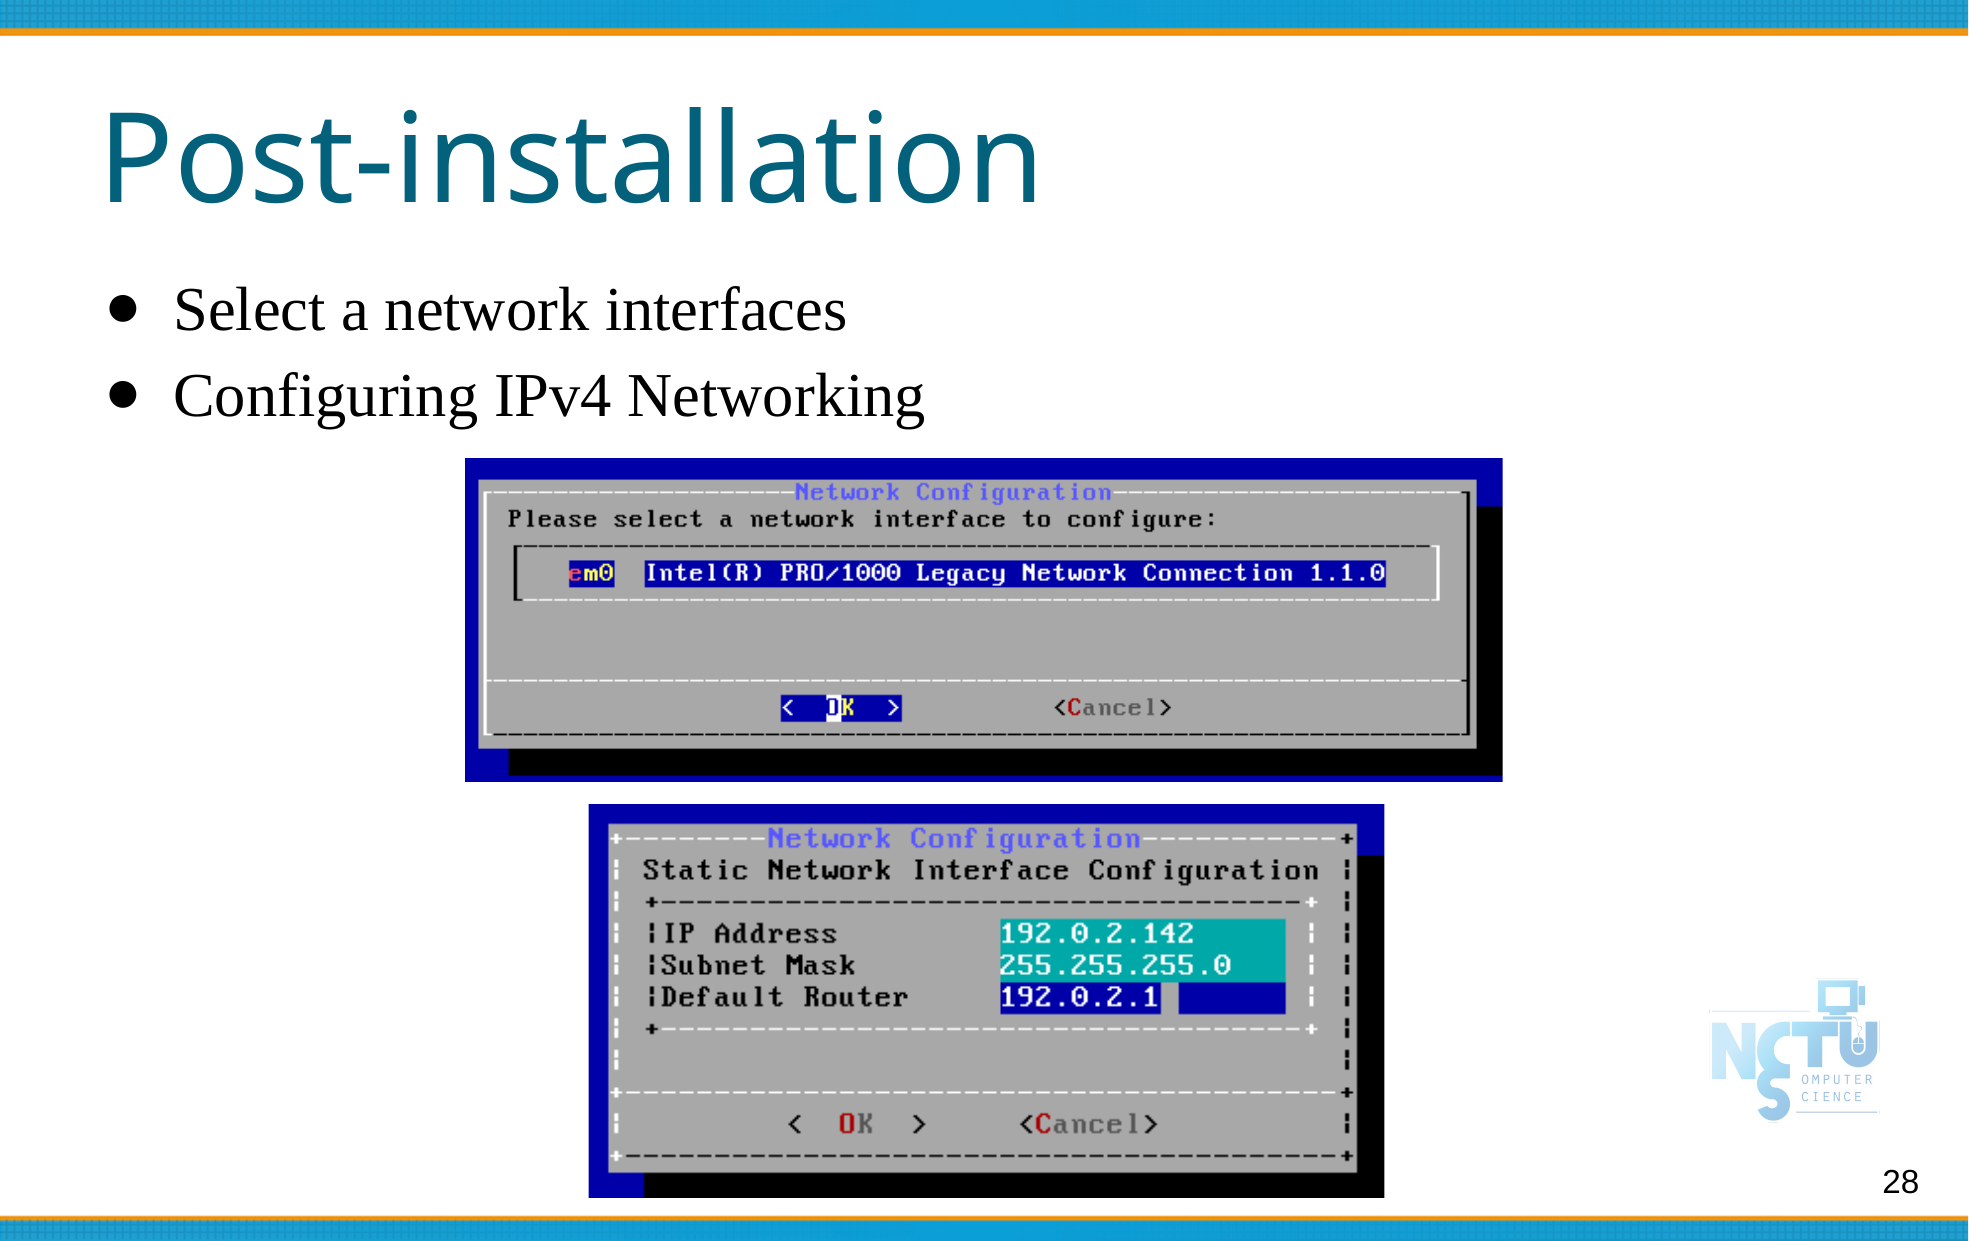

# Post-installation
Select a network interfaces
Configuring IPv4 Networking